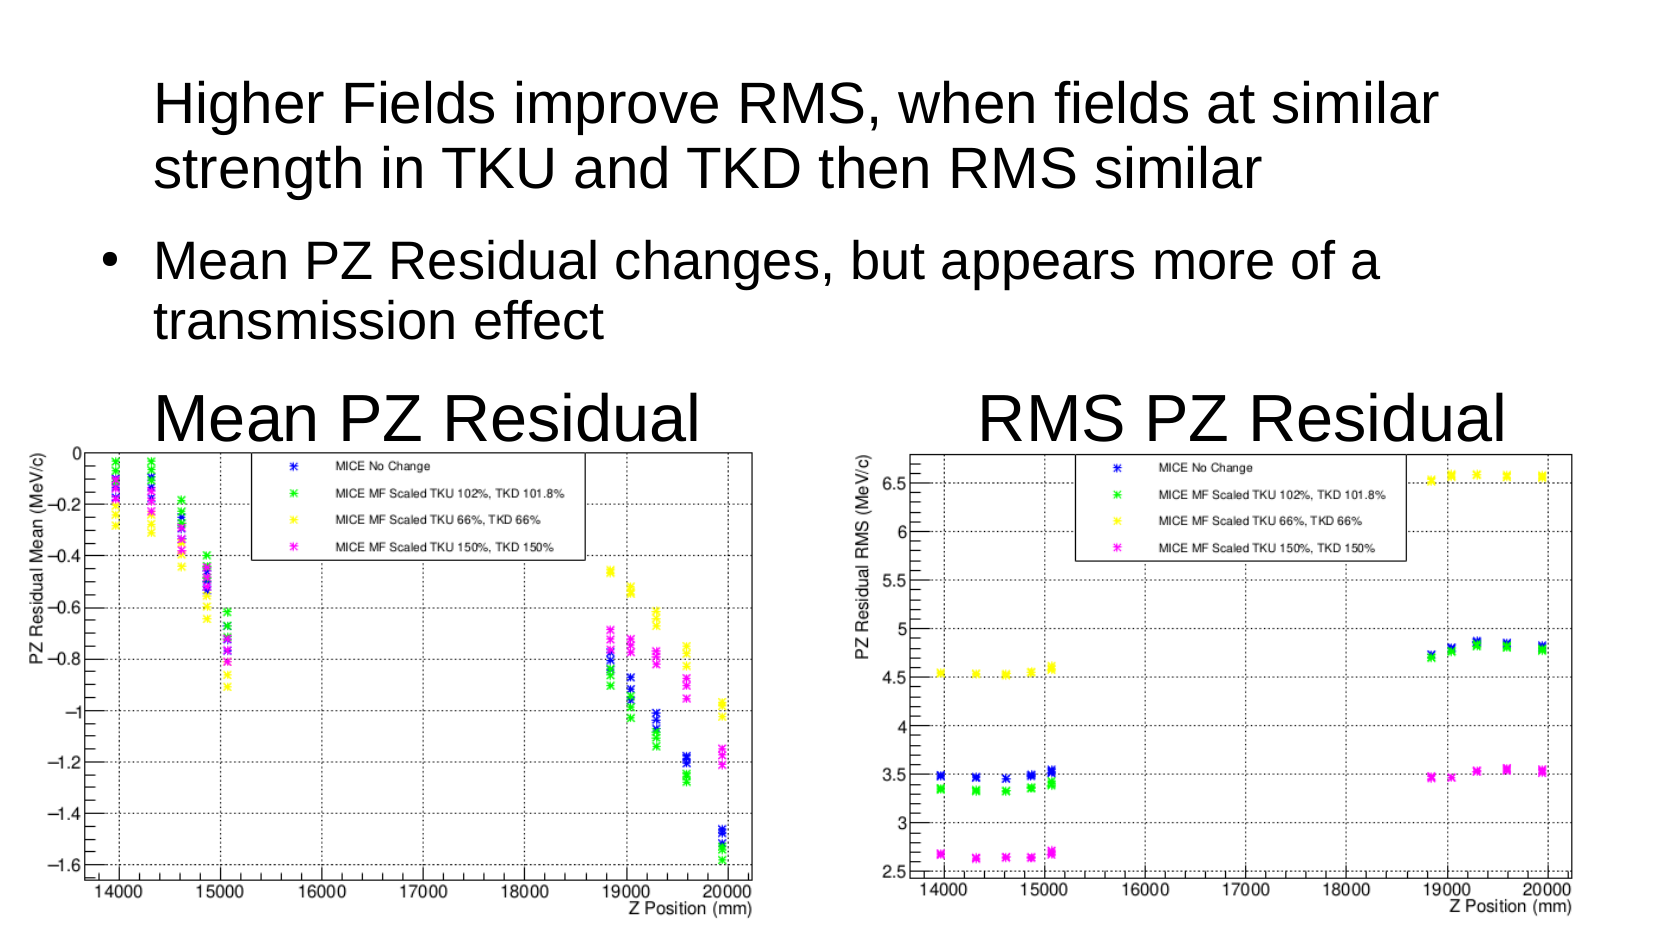

# Higher Fields improve RMS, when fields at similar strength in TKU and TKD then RMS similar
Mean PZ Residual changes, but appears more of a transmission effect
Mean PZ Residual RMS PZ Residual